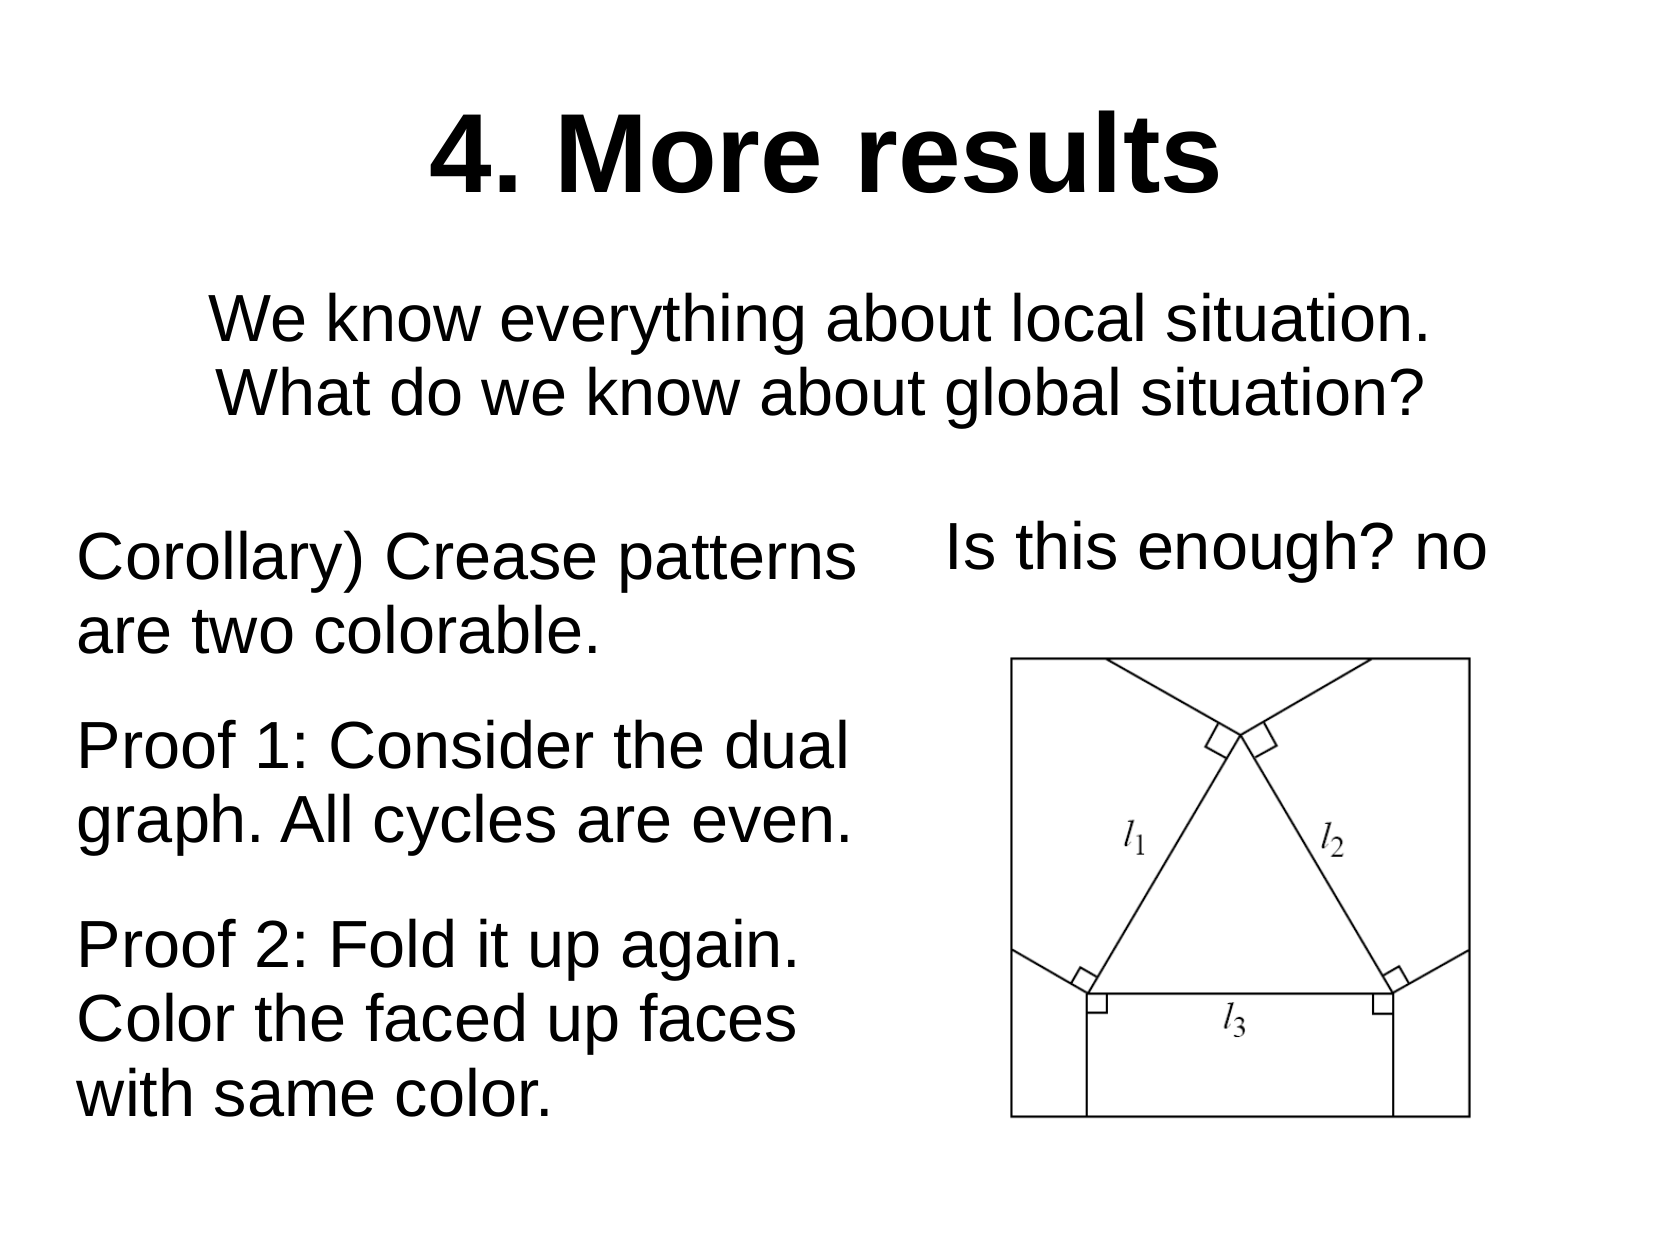

# 4. More results
We know everything about local situation.
What do we know about global situation?
Is this enough? no
Corollary) Crease patterns are two colorable.
Proof 1: Consider the dual graph. All cycles are even.
Proof 2: Fold it up again. Color the faced up faces with same color.